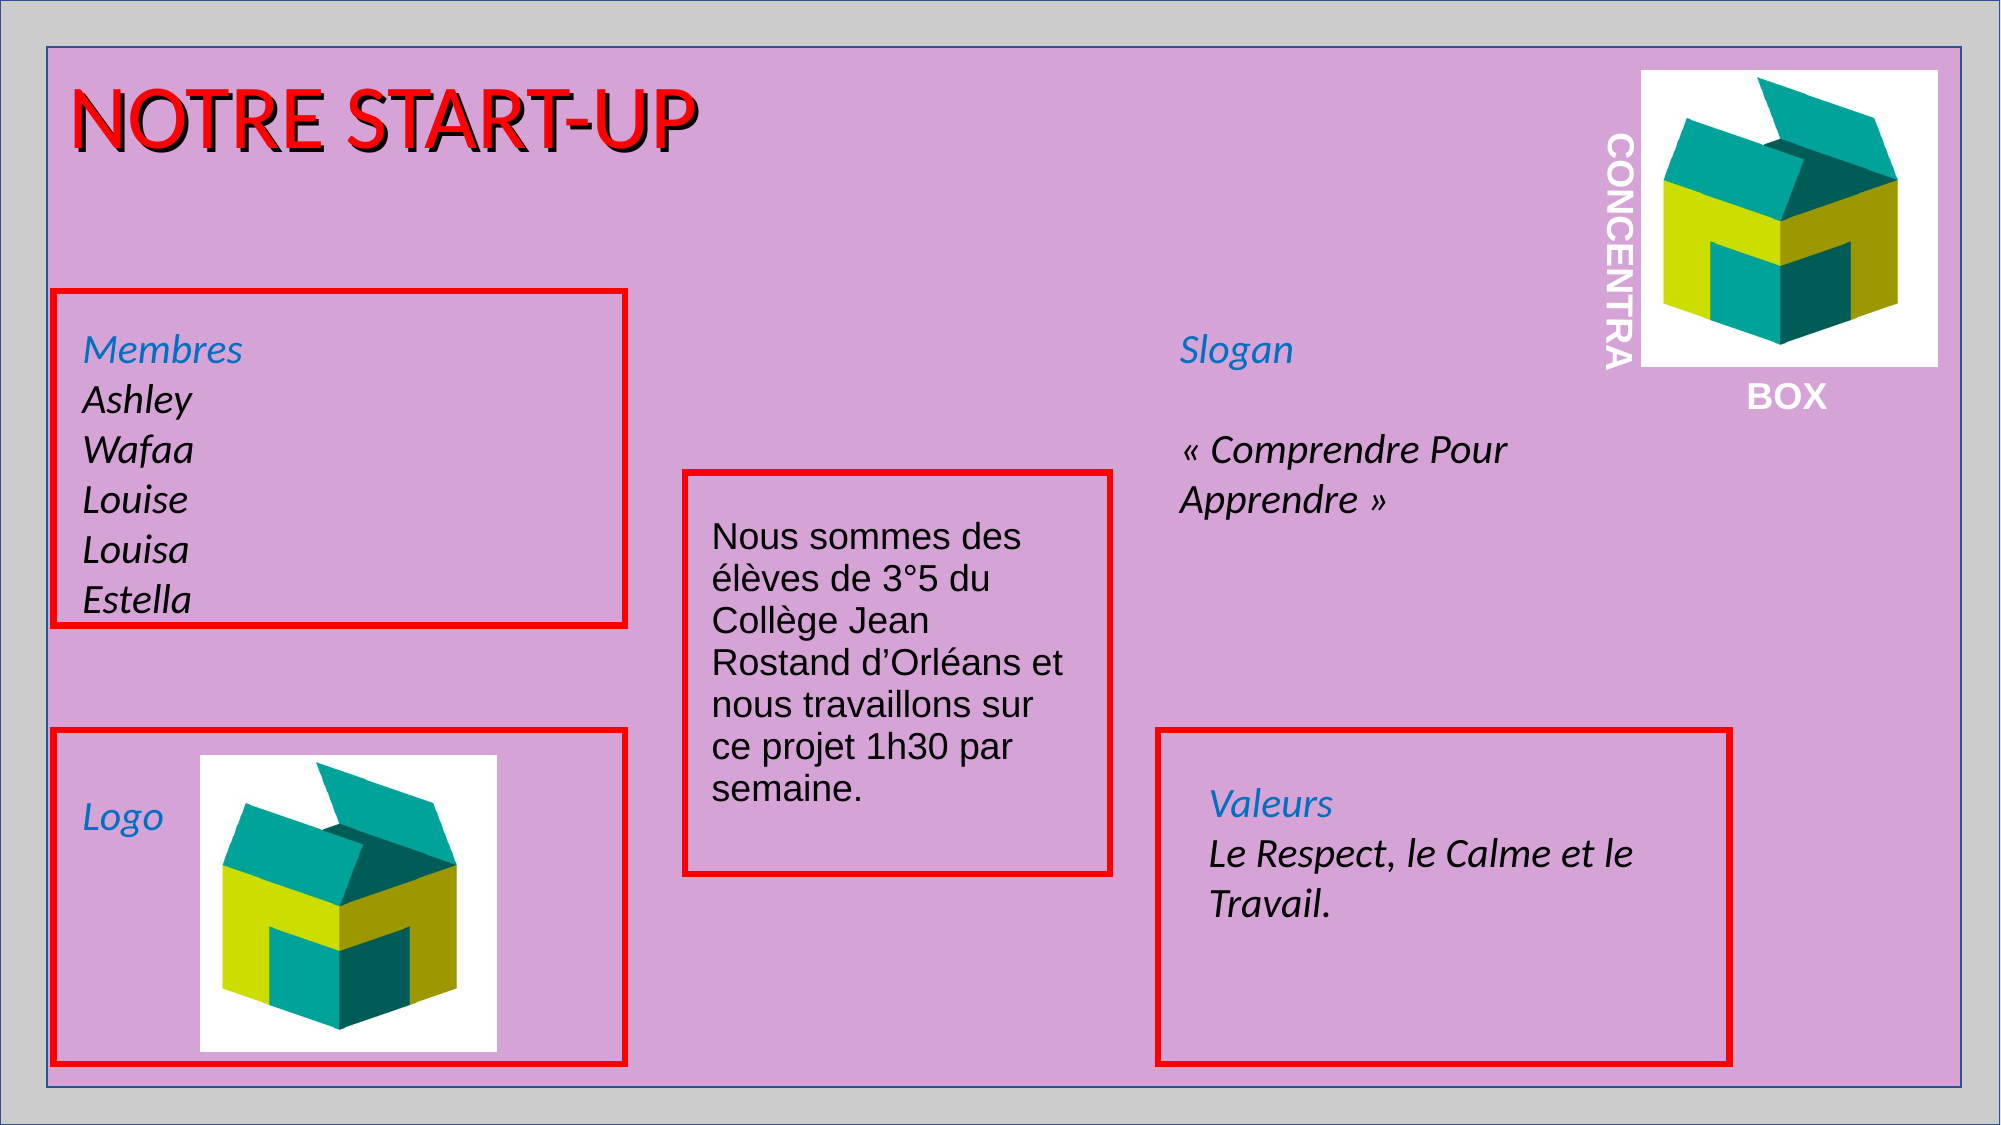

NOTRE START-UP
Membres
Ashley
Wafaa
Louise
Louisa
Estella
Slogan
« Comprendre Pour Apprendre »
Nous sommes des élèves de 3°5 du Collège Jean Rostand d’Orléans et nous travaillons sur ce projet 1h30 par semaine.
Valeurs
Le Respect, le Calme et le Travail.
Logo